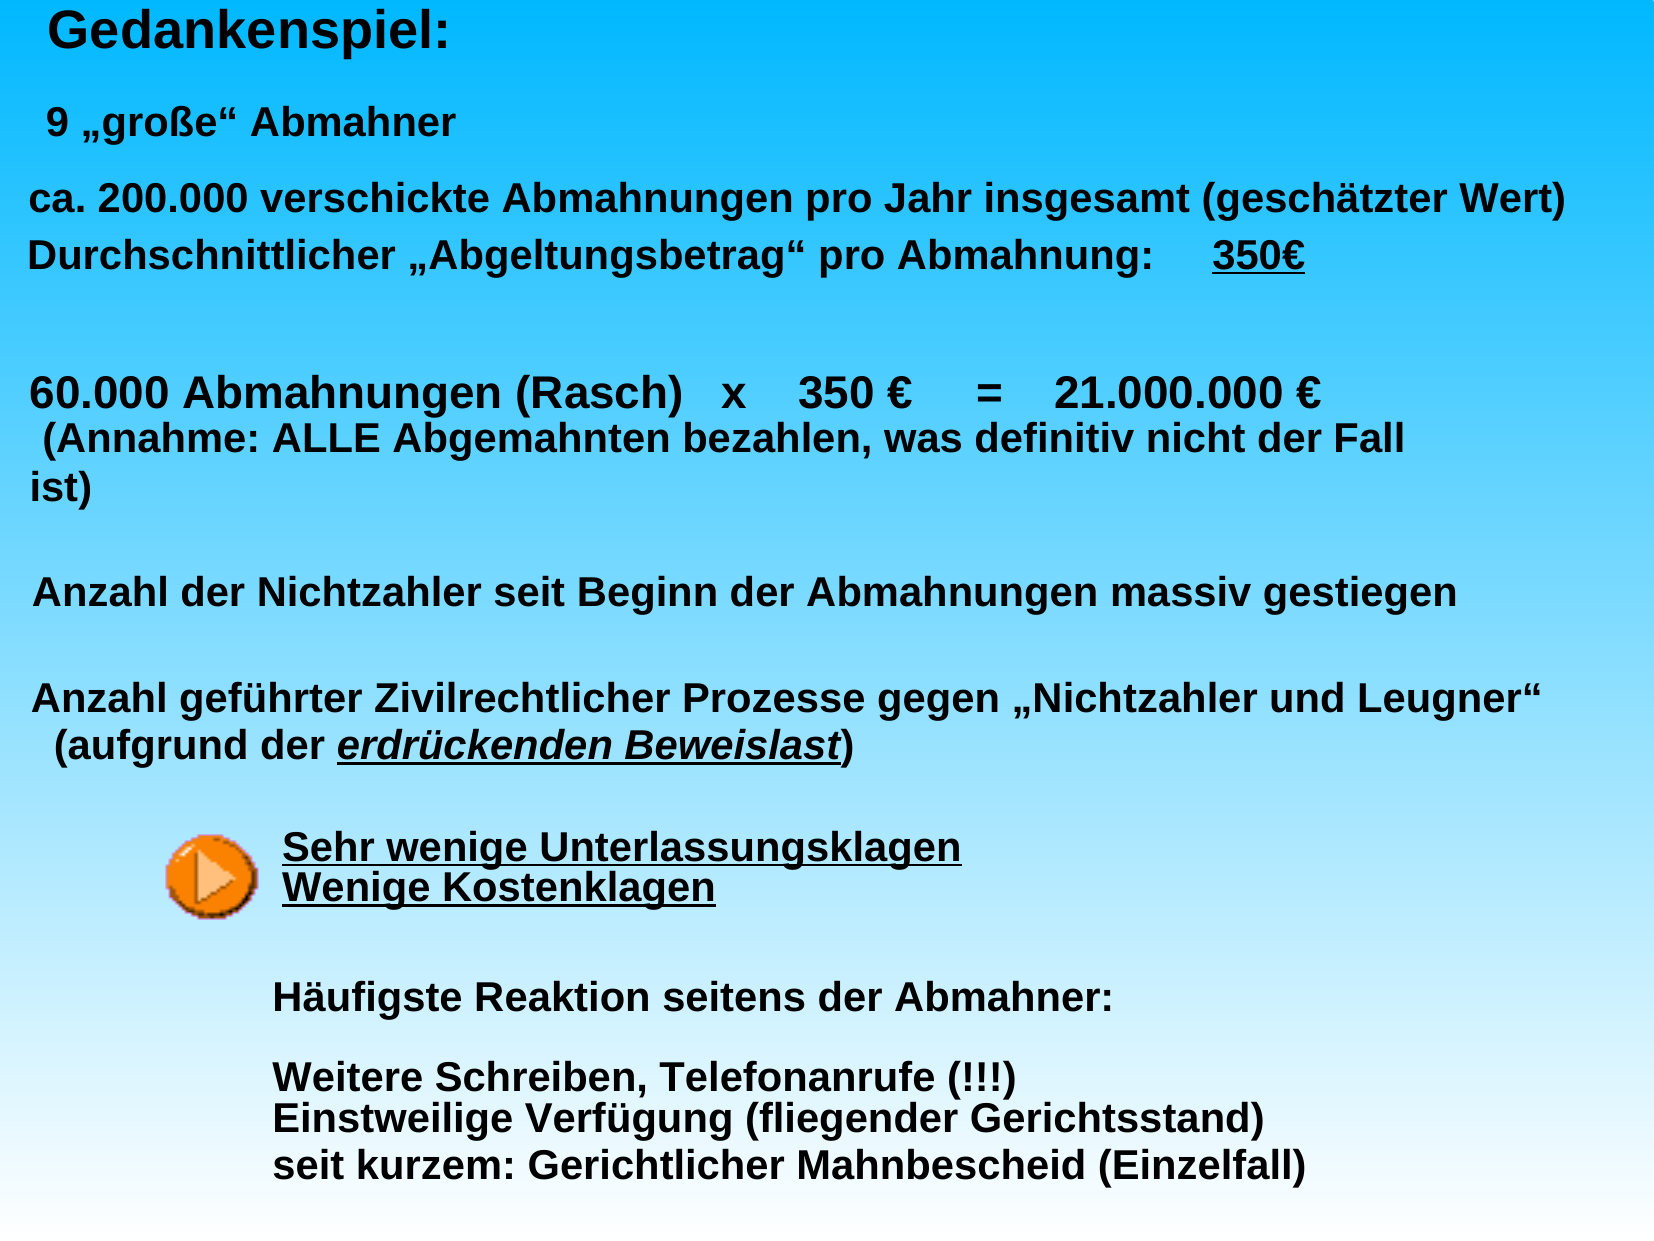

Gedankenspiel:
 9 „große“ Abmahner
ca. 200.000 verschickte Abmahnungen pro Jahr insgesamt (geschätzter Wert)‏
Durchschnittlicher „Abgeltungsbetrag“ pro Abmahnung: 350€
60.000 Abmahnungen (Rasch) x 350 € = 21.000.000 €
 (Annahme: ALLE Abgemahnten bezahlen, was definitiv nicht der Fall ist)‏
Anzahl der Nichtzahler seit Beginn der Abmahnungen massiv gestiegen
Anzahl geführter Zivilrechtlicher Prozesse gegen „Nichtzahler und Leugner“
 (aufgrund der erdrückenden Beweislast)‏
Sehr wenige Unterlassungsklagen
Wenige Kostenklagen
Häufigste Reaktion seitens der Abmahner:
Weitere Schreiben, Telefonanrufe (!!!)
Einstweilige Verfügung (fliegender Gerichtsstand)
seit kurzem: Gerichtlicher Mahnbescheid (Einzelfall)‏